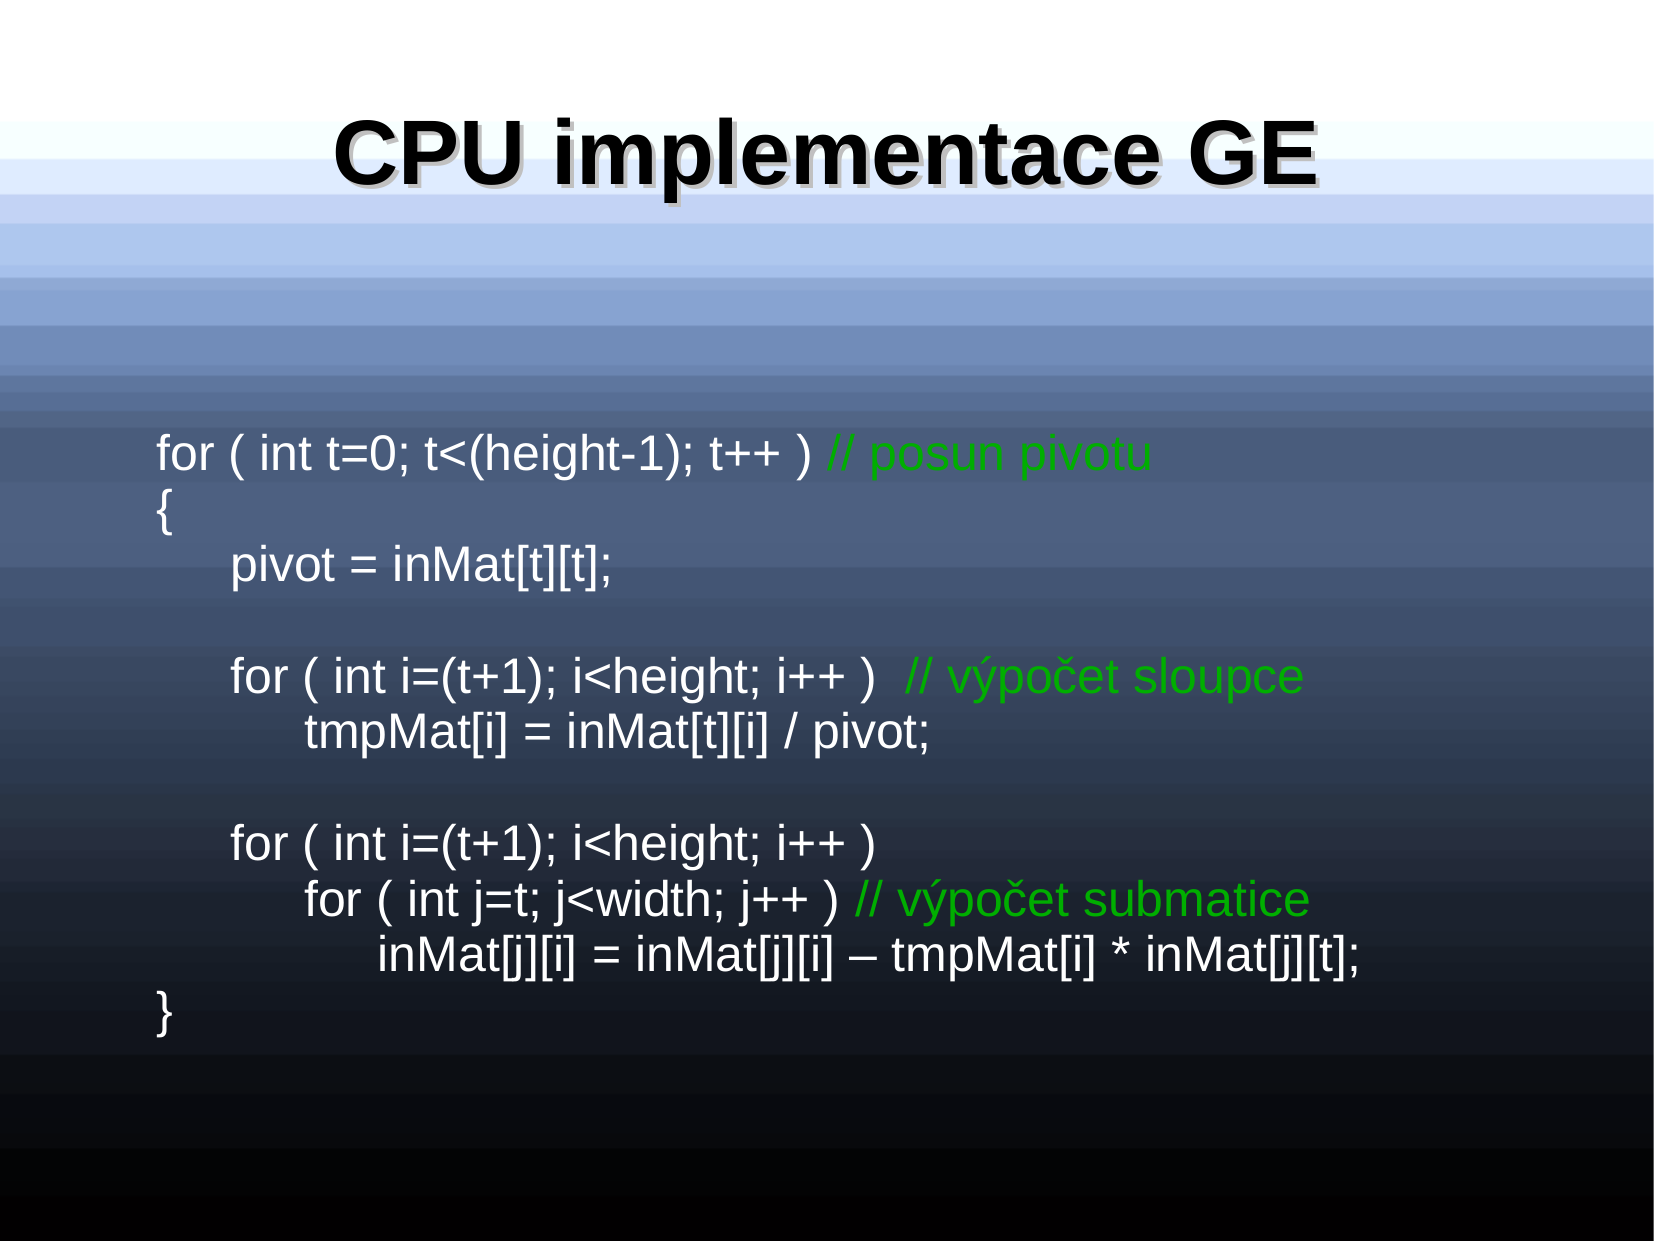

# CPU implementace GE
	for ( int t=0; t<(height-1); t++ ) // posun pivotu
	{
		pivot = inMat[t][t];
		for ( int i=(t+1); i<height; i++ ) // výpočet sloupce
			tmpMat[i] = inMat[t][i] / pivot;
		for ( int i=(t+1); i<height; i++ )
			for ( int j=t; j<width; j++ ) // výpočet submatice
				inMat[j][i] = inMat[j][i] – tmpMat[i] * inMat[j][t];
	}